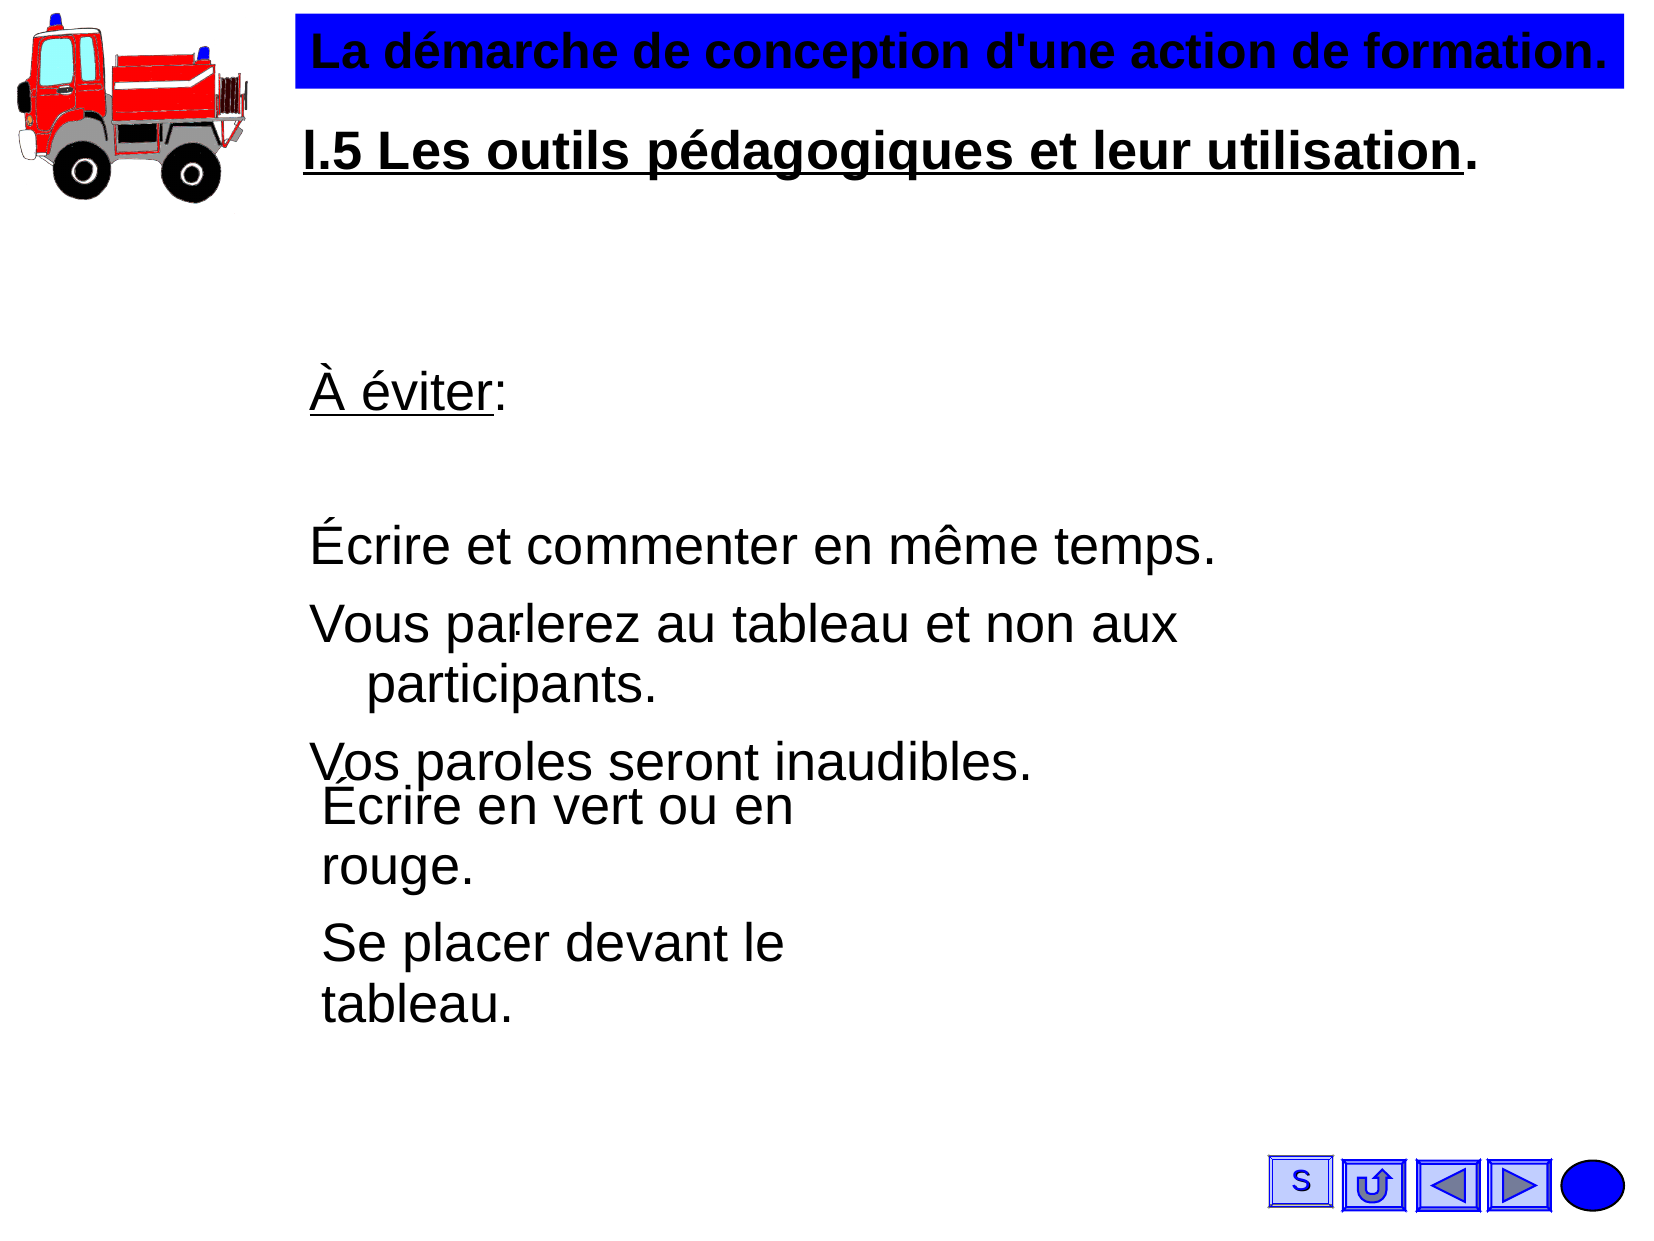

La démarche de conception d'une action de formation.
l.5 Les outils pédagogiques et leur utilisation.
À éviter:
Écrire et commenter en même temps.
Vous parlerez au tableau et non aux participants.
Vos paroles seront inaudibles.
#
.
Écrire en vert ou en rouge.
Se placer devant le tableau.